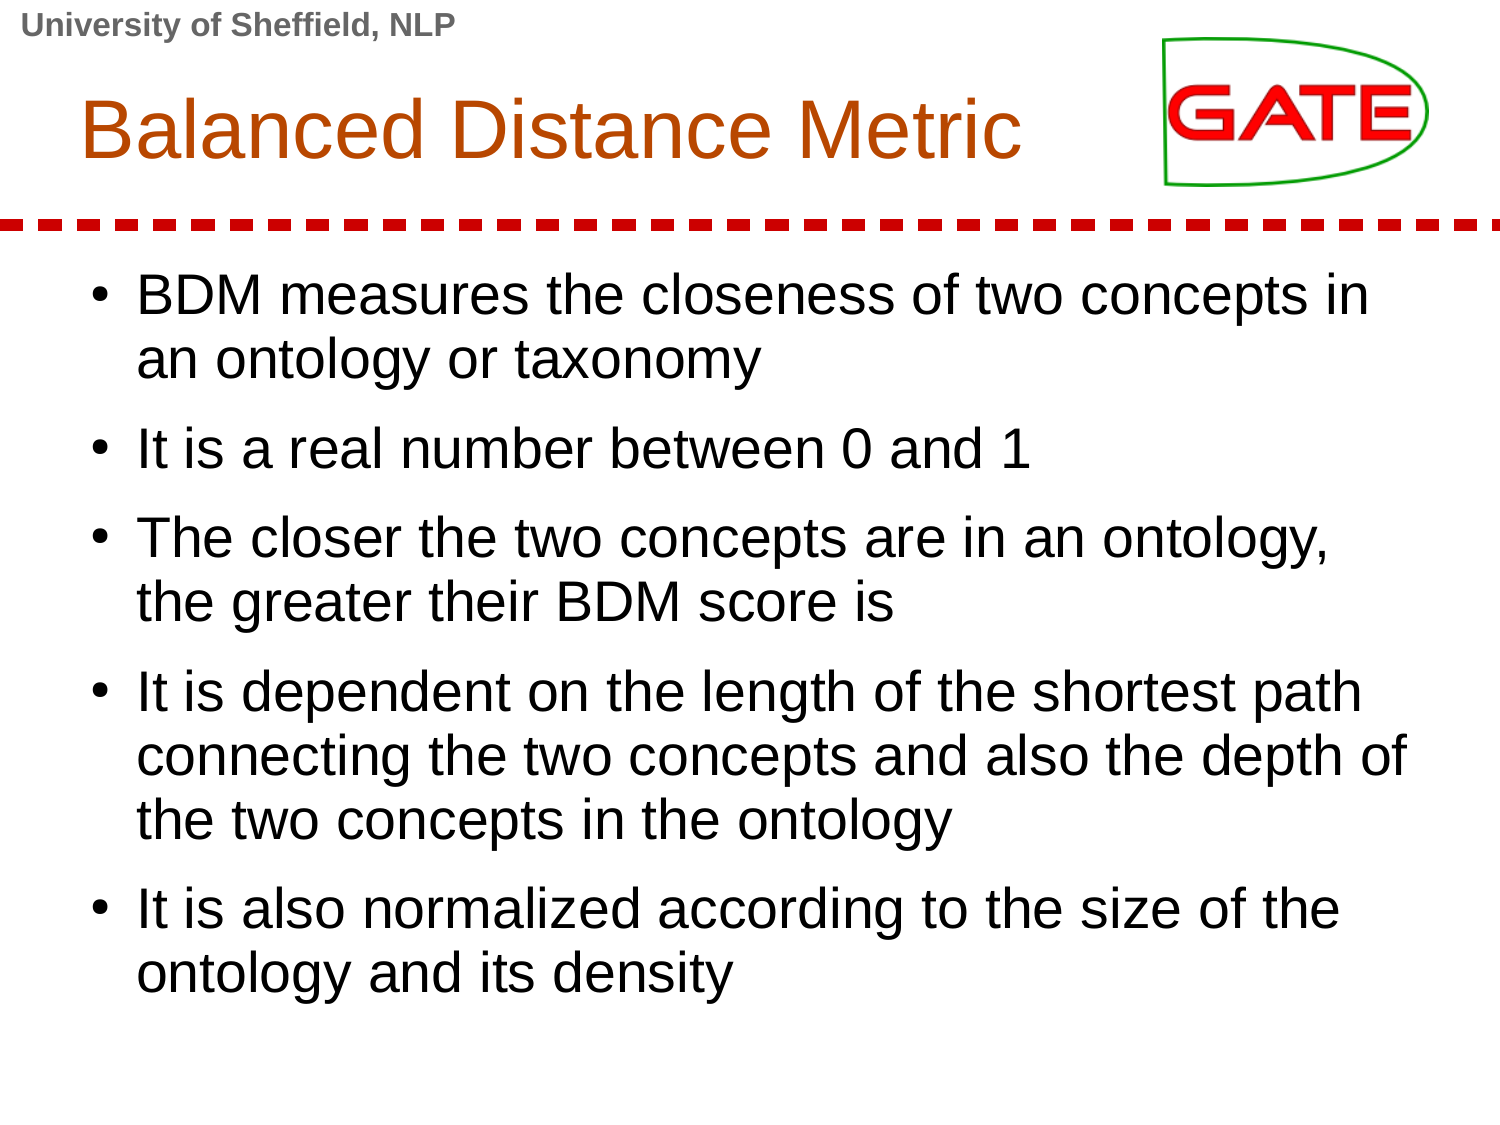

# Balanced Distance Metric
BDM measures the closeness of two concepts in an ontology or taxonomy
It is a real number between 0 and 1
The closer the two concepts are in an ontology, the greater their BDM score is
It is dependent on the length of the shortest path connecting the two concepts and also the depth of the two concepts in the ontology
It is also normalized according to the size of the ontology and its density